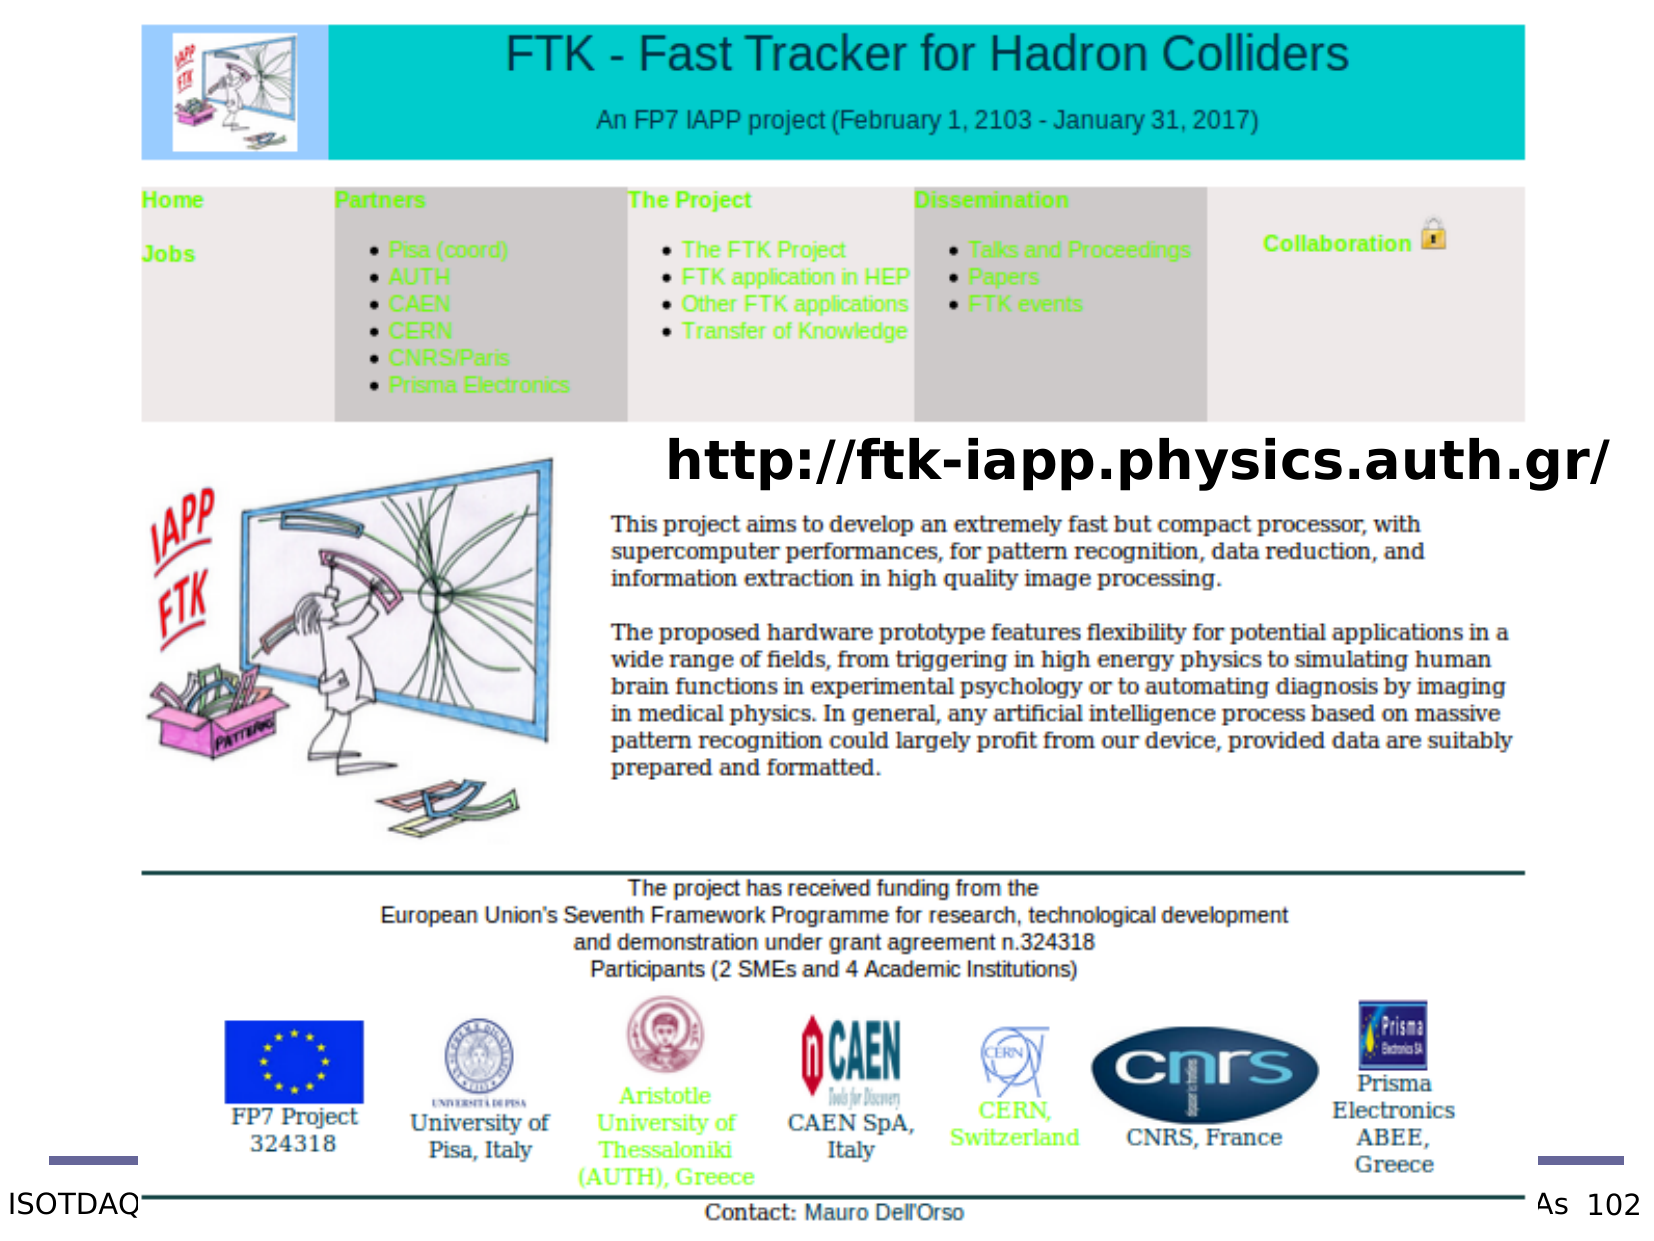

http://ftk-iapp.physics.auth.gr/
ISOTDAQ2023, Istanbul, 21/6/2023
K. Kordas - Pattern Recognition w/ Associative Memories & FPGAs
102